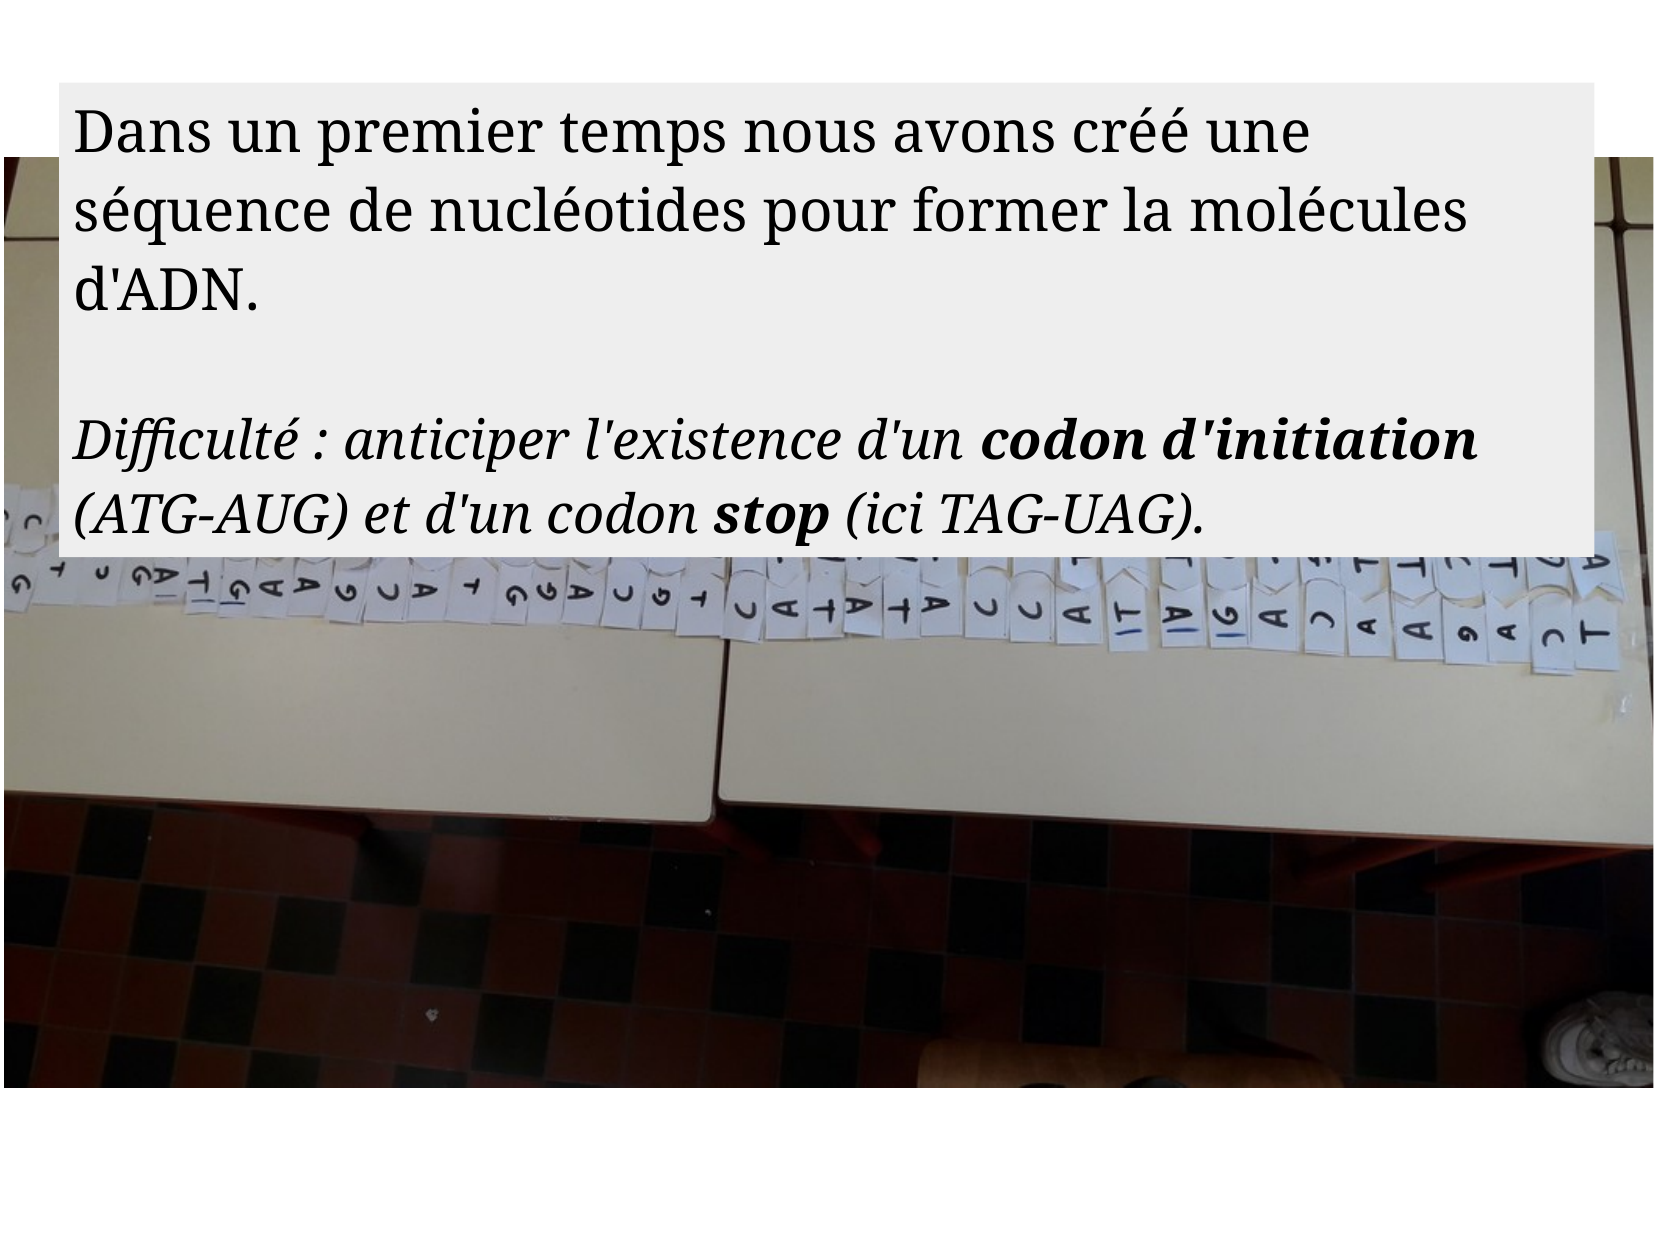

Dans un premier temps nous avons créé une séquence de nucléotides pour former la molécules d'ADN.
Difficulté : anticiper l'existence d'un codon d'initiation (ATG-AUG) et d'un codon stop (ici TAG-UAG).